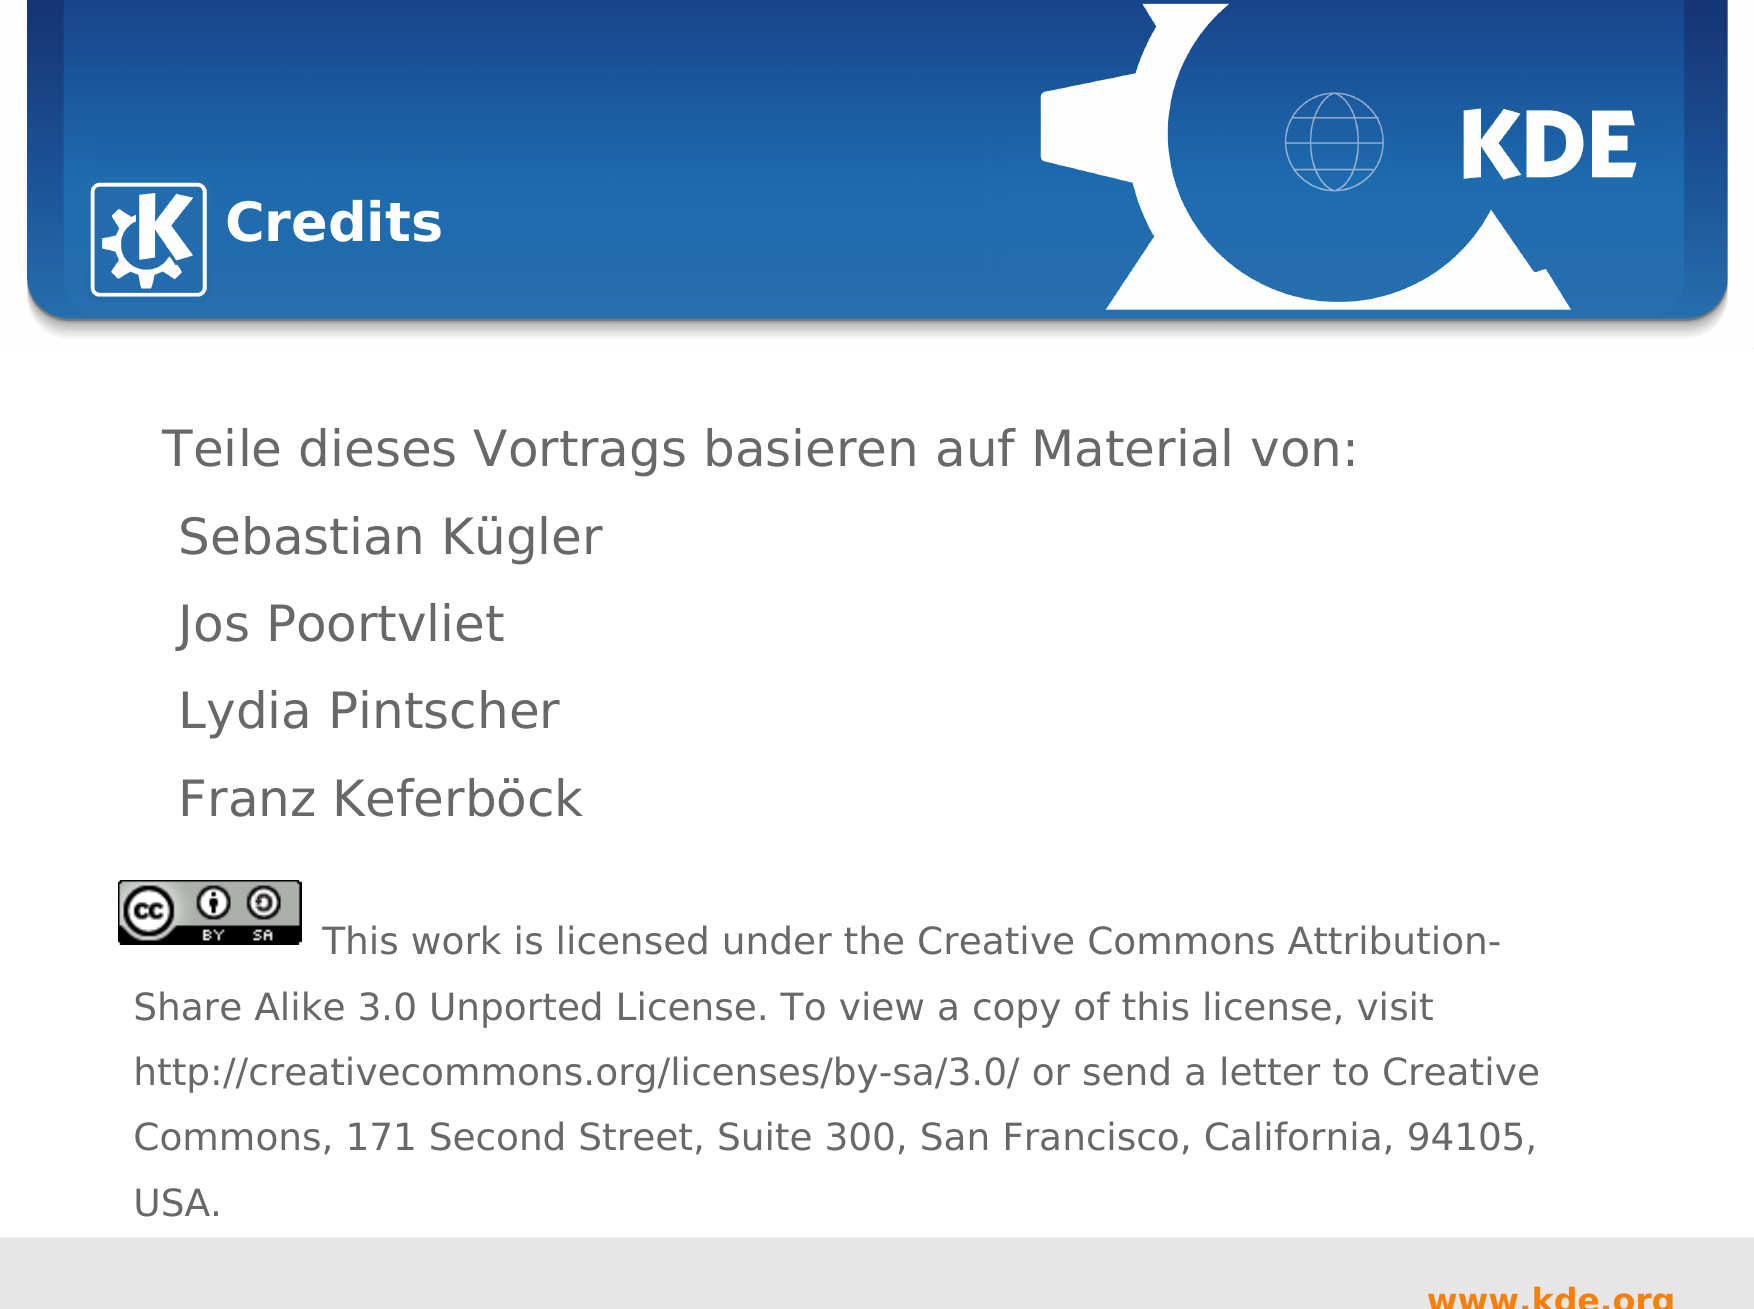

# Credits
Teile dieses Vortrags basieren auf Material von:
 Sebastian Kügler
 Jos Poortvliet
 Lydia Pintscher
 Franz Keferböck
 This work is licensed under the Creative Commons Attribution-Share Alike 3.0 Unported License. To view a copy of this license, visit http://creativecommons.org/licenses/by-sa/3.0/ or send a letter to Creative Commons, 171 Second Street, Suite 300, San Francisco, California, 94105, USA.